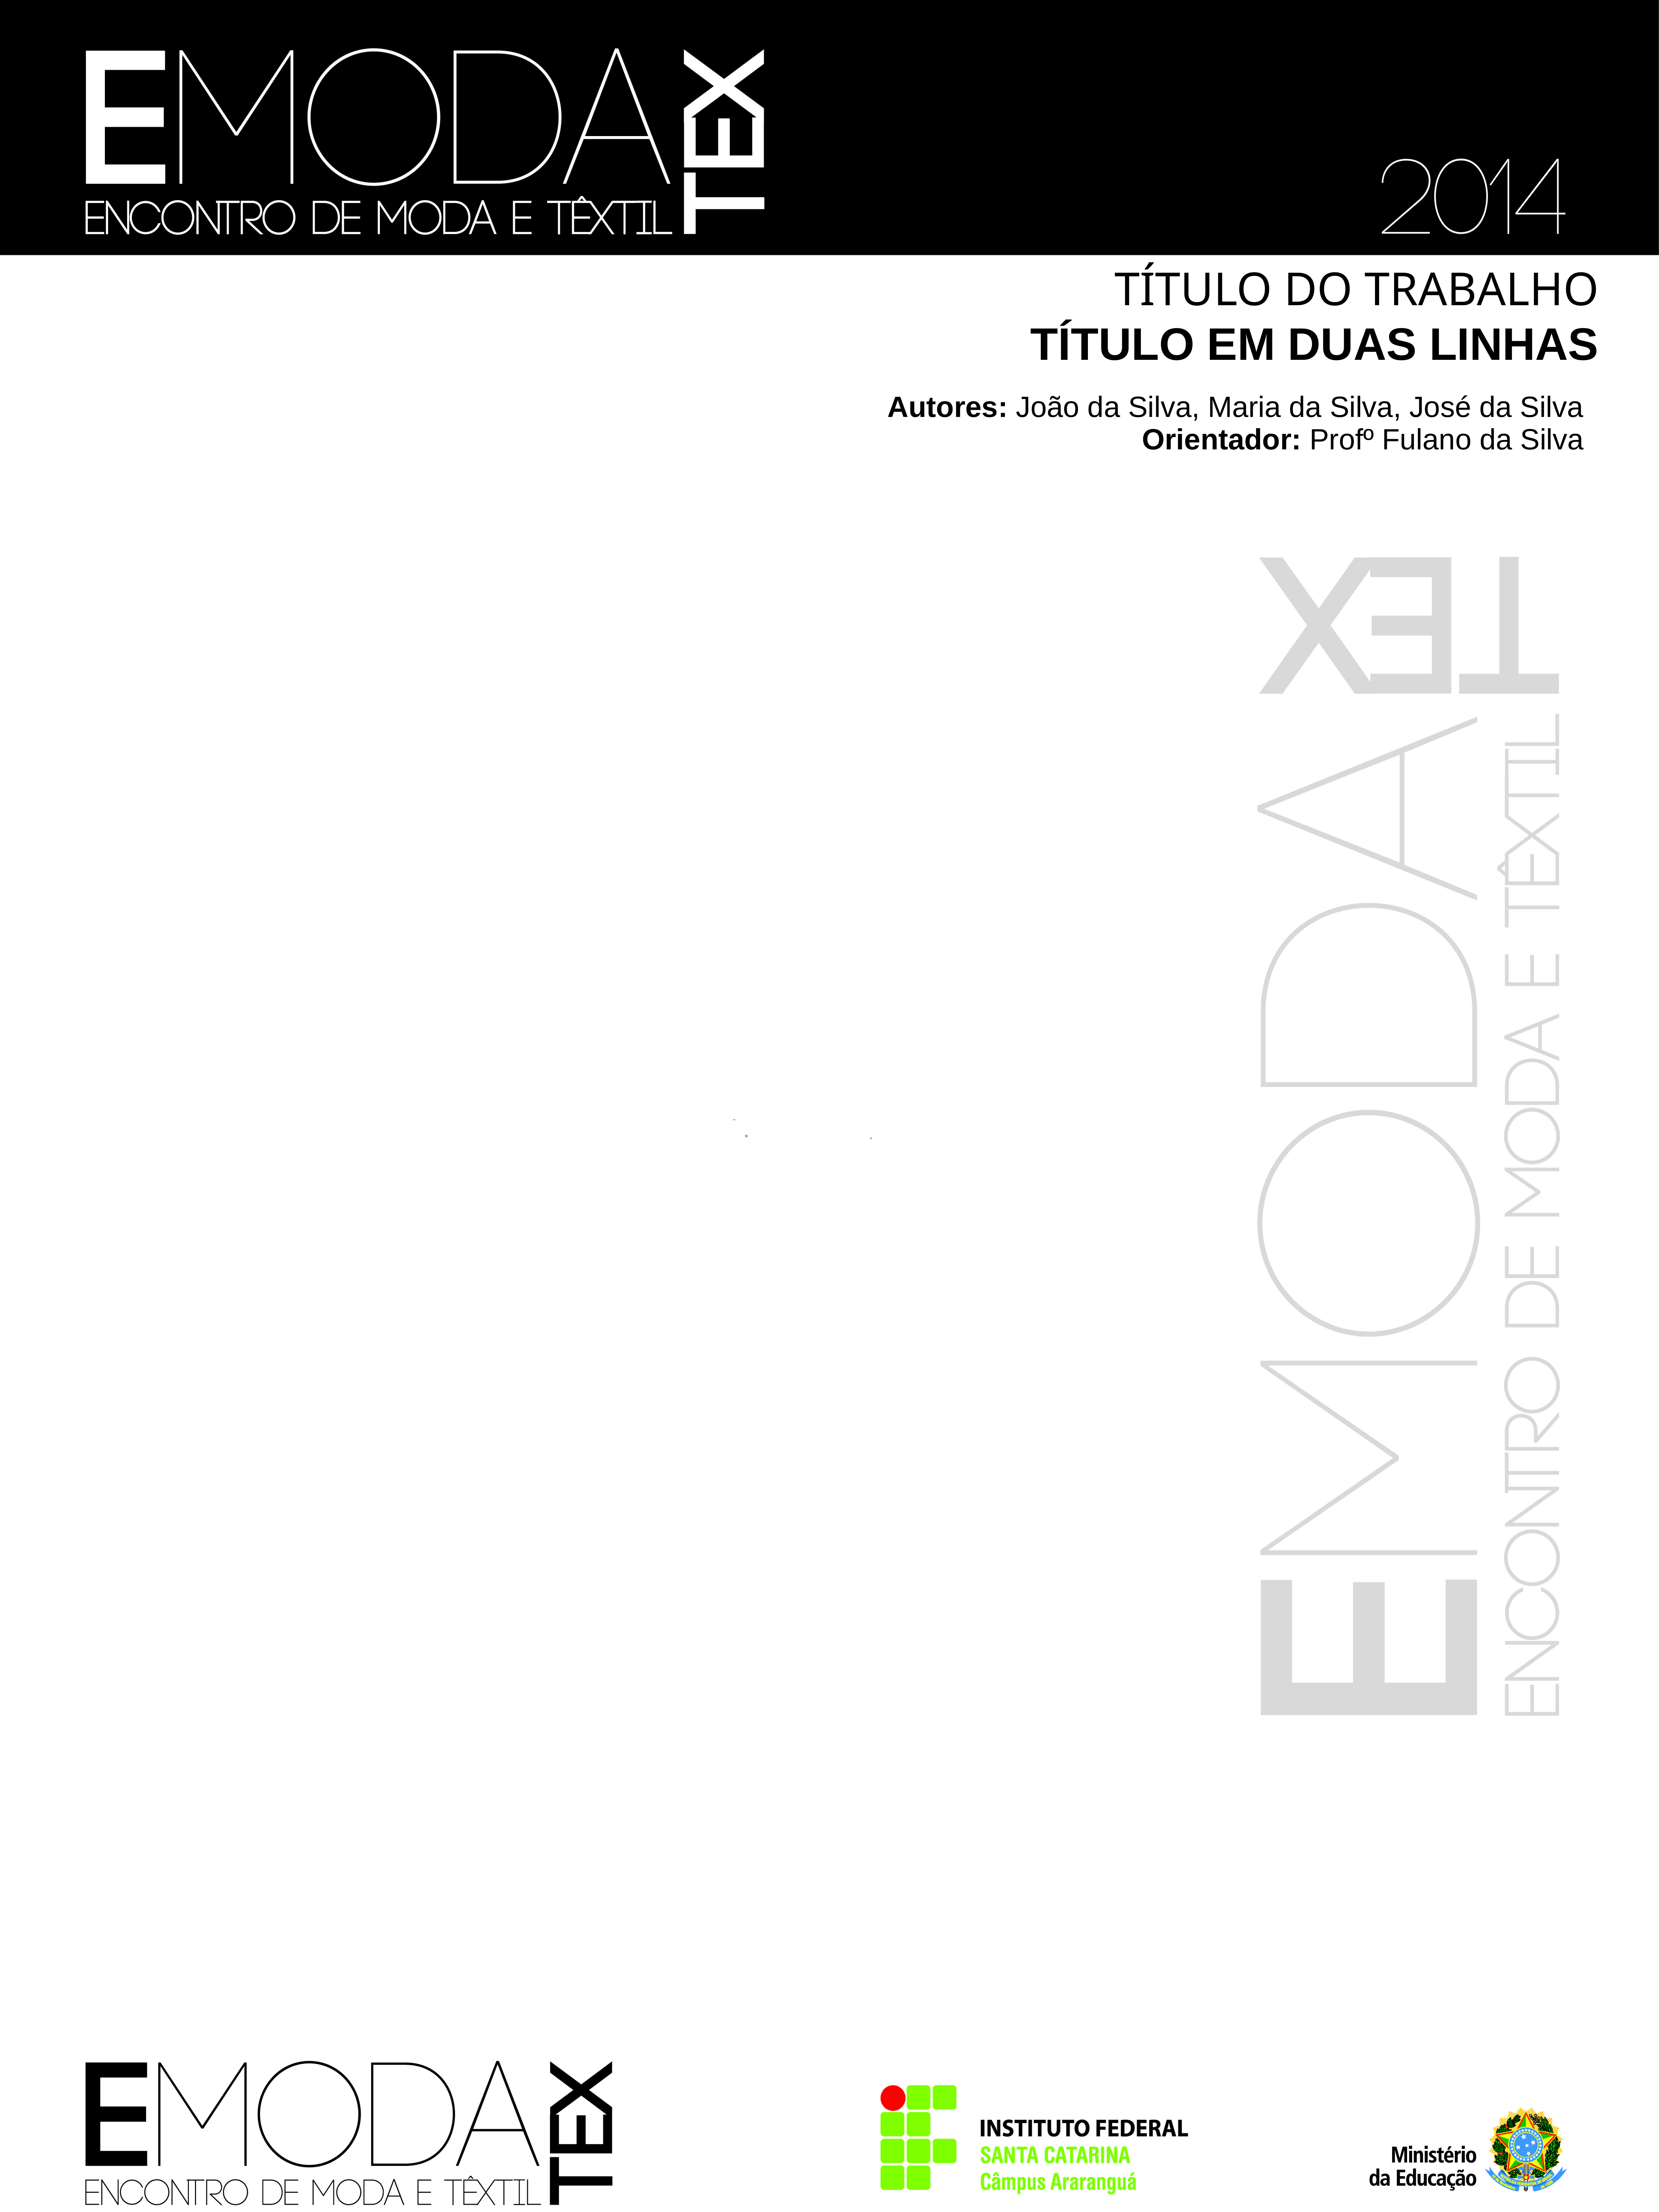

TÍTULO DO TRABALHO
TÍTULO EM DUAS LINHAS
Autores: João da Silva, Maria da Silva, José da Silva
Orientador: Profº Fulano da Silva
#